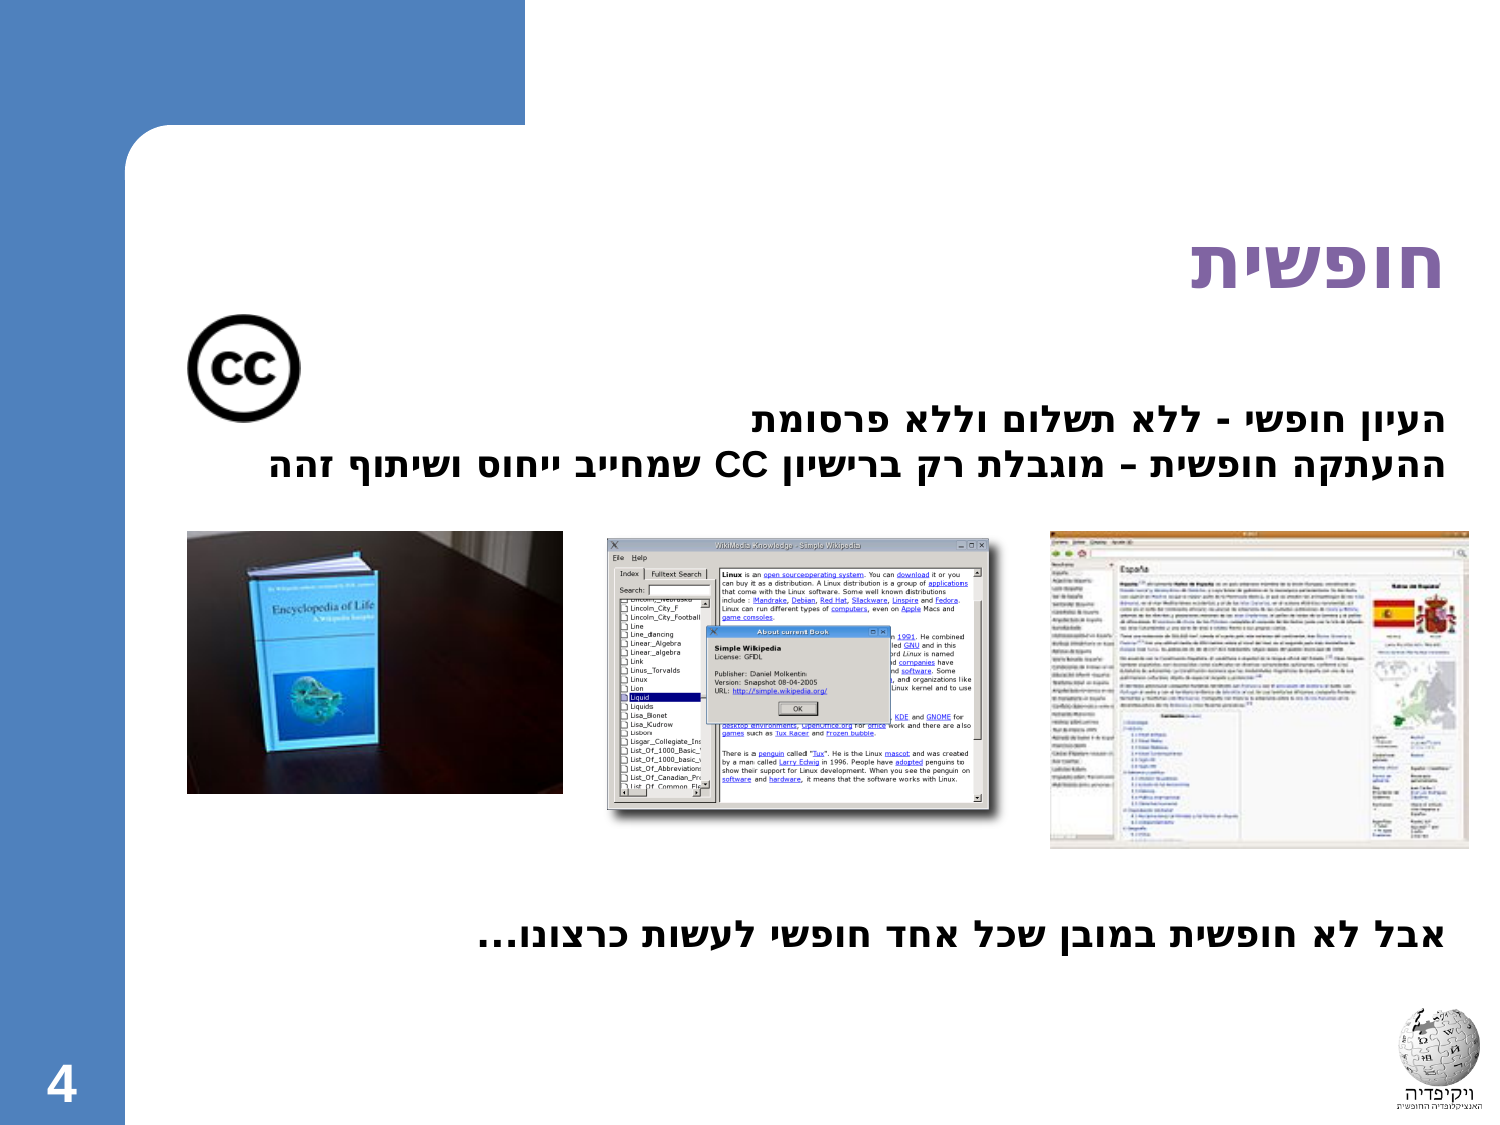

# חופשית
העיון חופשי - ללא תשלום וללא פרסומת
ההעתקה חופשית – מוגבלת רק ברישיון CC שמחייב ייחוס ושיתוף זהה
אבל לא חופשית במובן שכל אחד חופשי לעשות כרצונו...